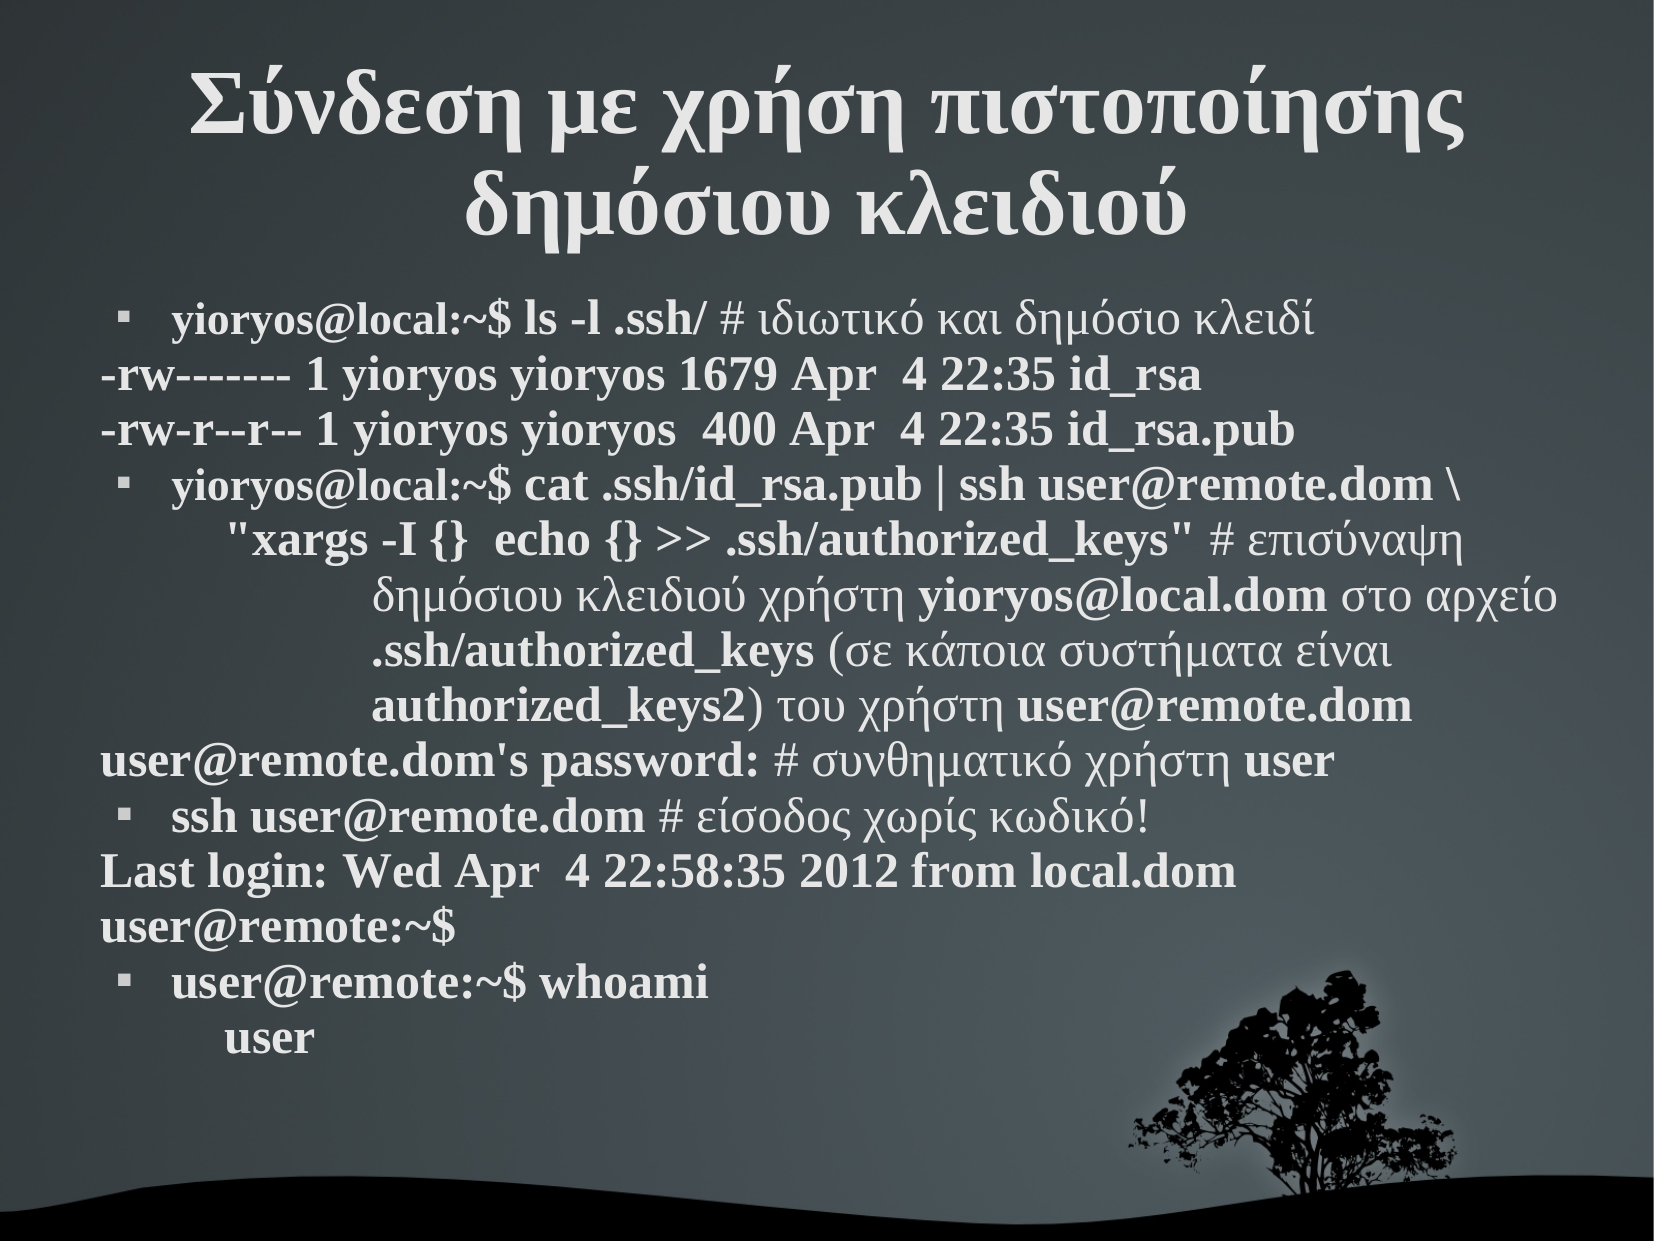

Σύνδεση με χρήση πιστοποίησης δημόσιου κλειδιού
# yioryos@local:~$ ls -l .ssh/ # ιδιωτικό και δημόσιο κλειδί
-rw------- 1 yioryos yioryos 1679 Apr 4 22:35 id_rsa
-rw-r--r-- 1 yioryos yioryos 400 Apr 4 22:35 id_rsa.pub
yioryos@local:~$ cat .ssh/id_rsa.pub | ssh user@remote.dom \
"xargs -I {} echo {} >> .ssh/authorized_keys" # επισύναψη 				δημόσιου κλειδιού χρήστη yioryos@local.dom στο αρχείο 		.ssh/authorized_keys (σε κάποια συστήματα είναι					authorized_keys2) του χρήστη user@remote.dom
user@remote.dom's password: # συνθηματικό χρήστη user
ssh user@remote.dom # είσοδος χωρίς κωδικό!
Last login: Wed Apr 4 22:58:35 2012 from local.dom
user@remote:~$
user@remote:~$ whoami
user